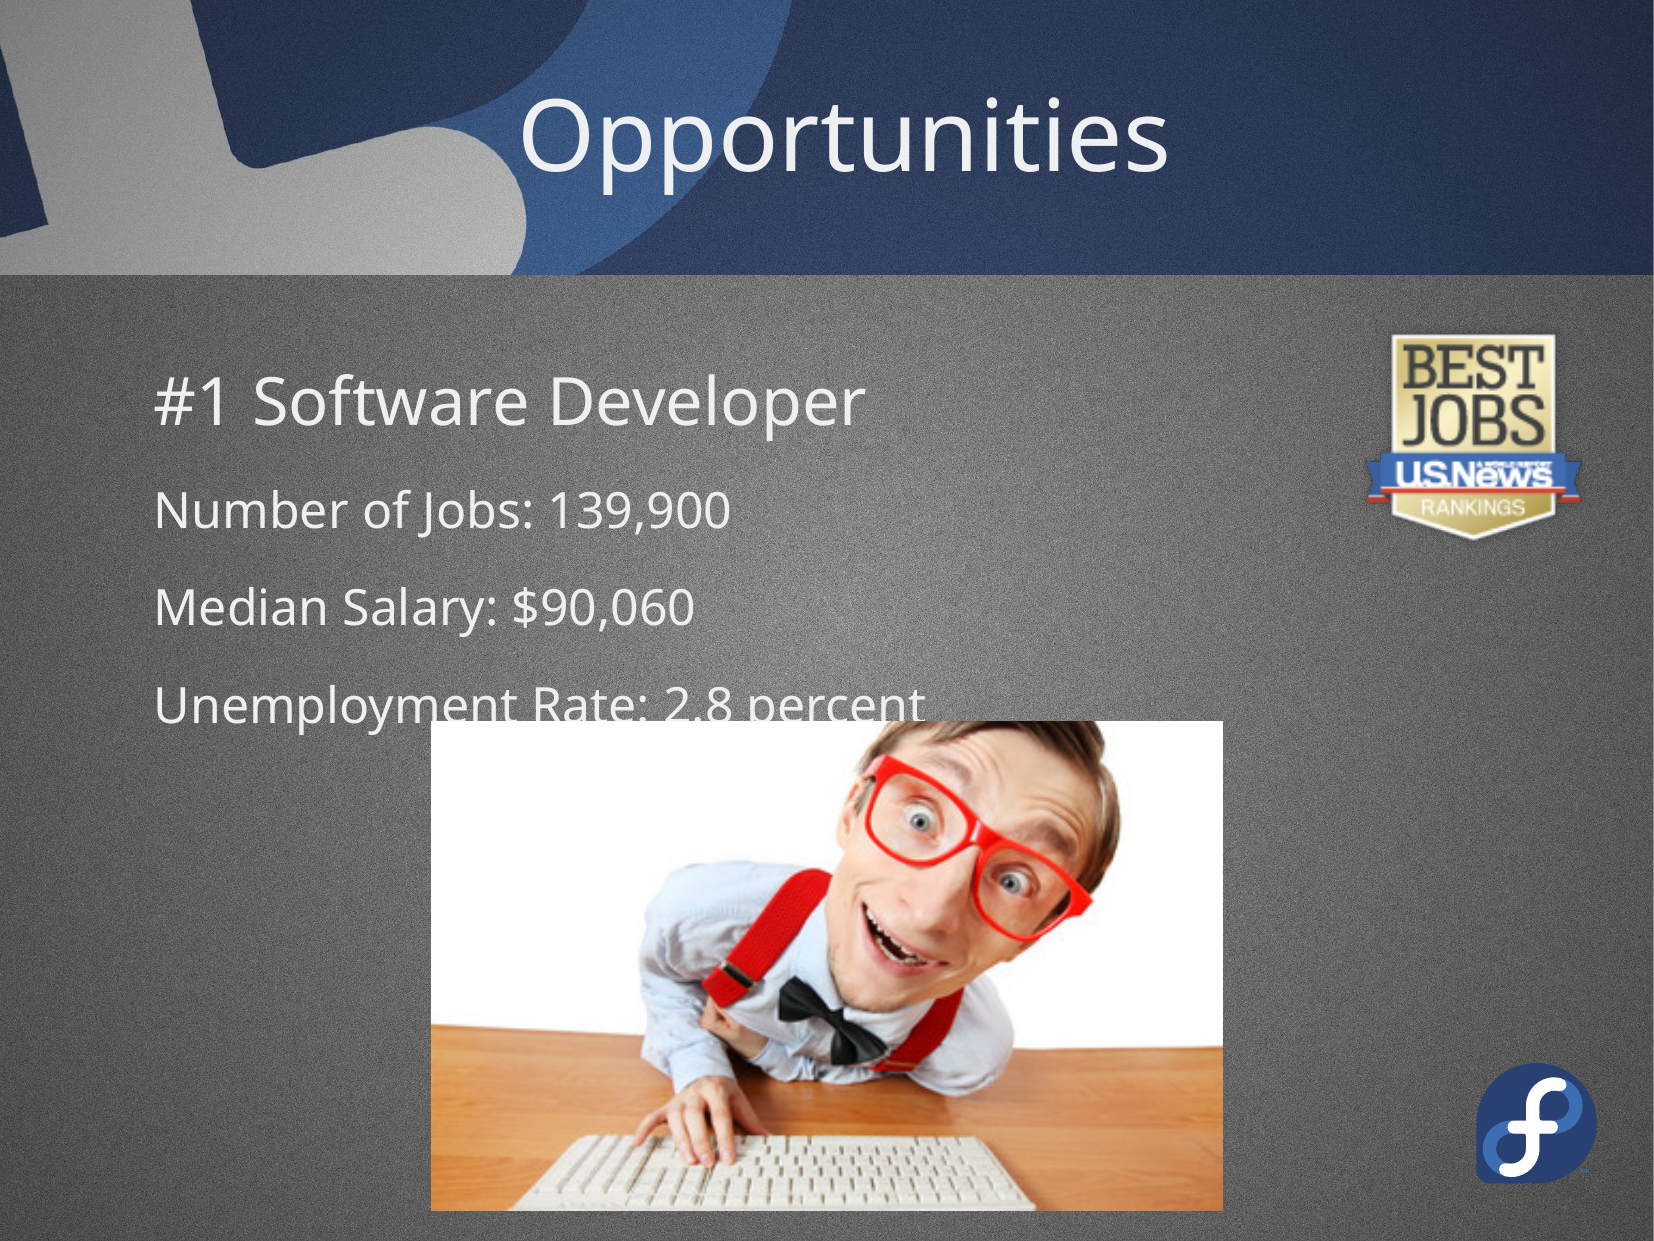

# Opportunities
#1 Software Developer
Number of Jobs: 139,900
Median Salary: $90,060
Unemployment Rate: 2.8 percent